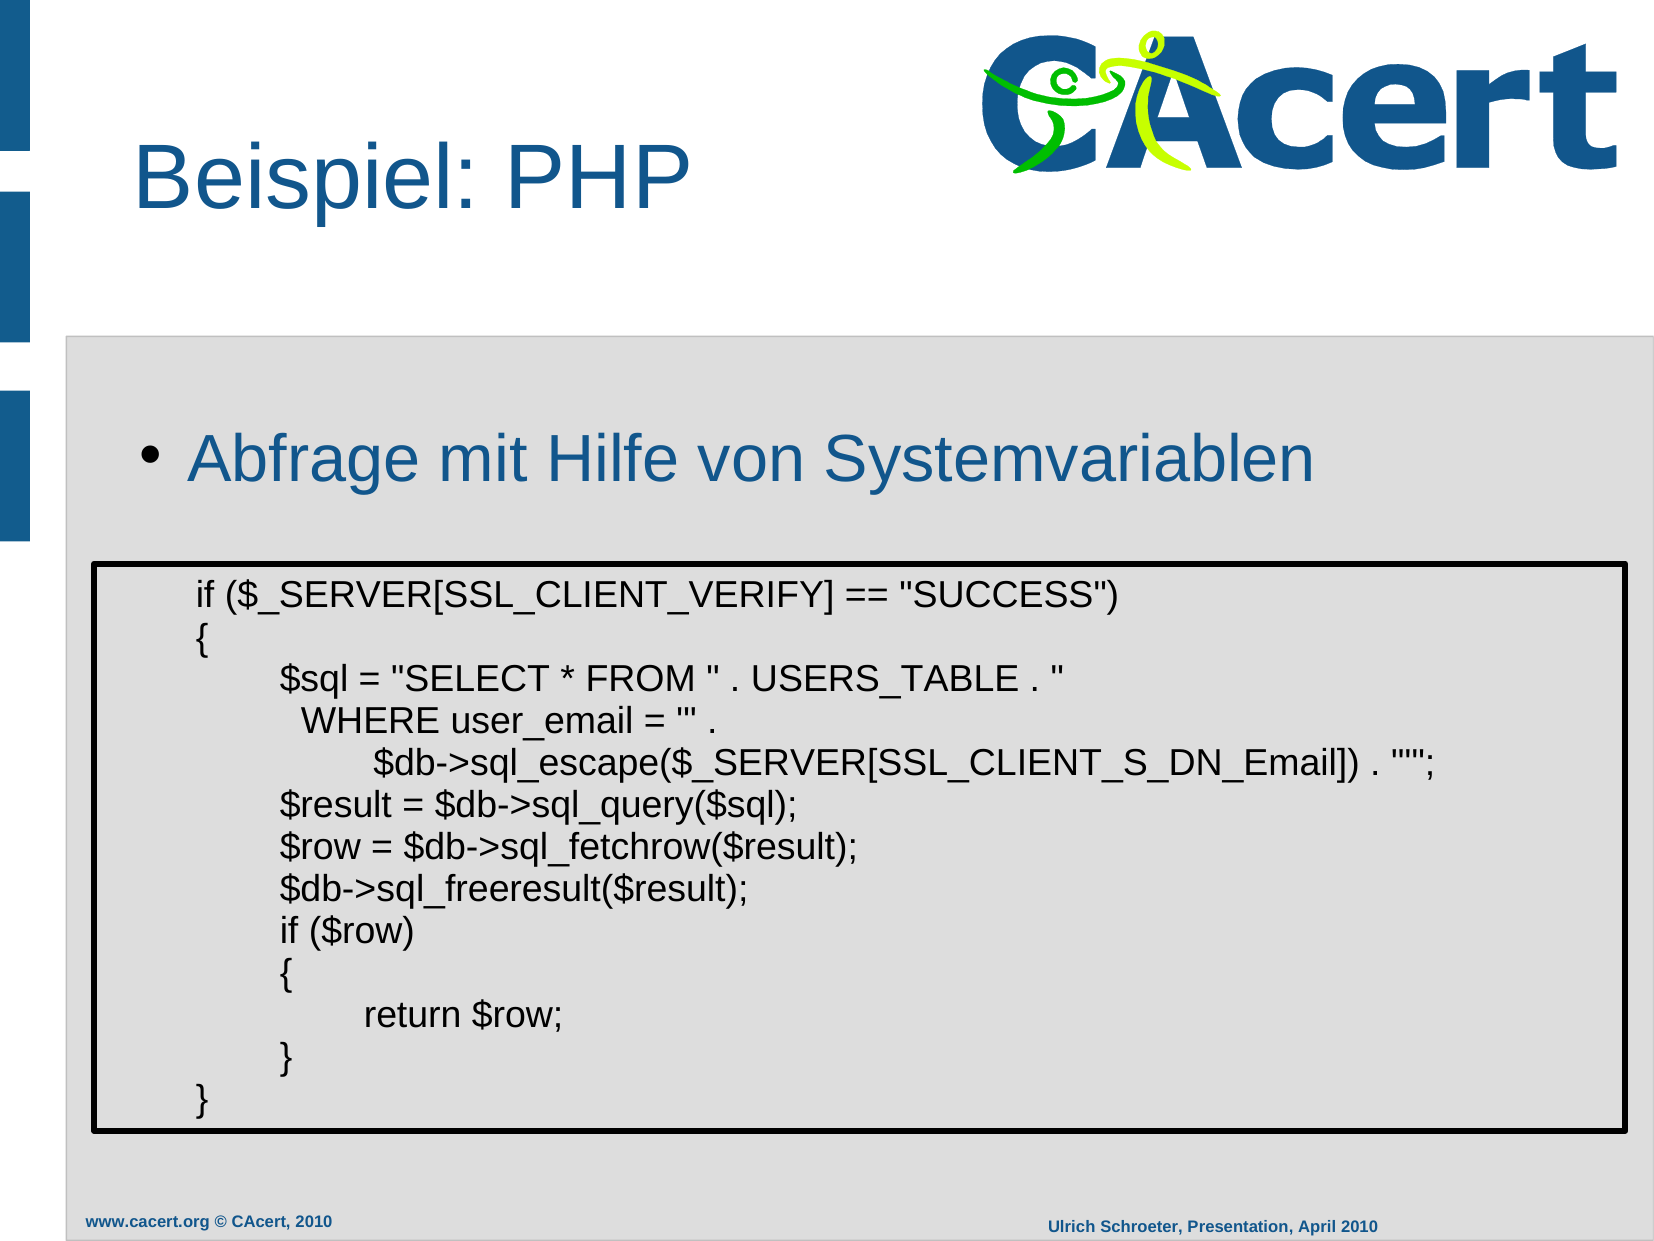

Beispiel: PHP
 Abfrage mit Hilfe von Systemvariablen
 if ($_SERVER[SSL_CLIENT_VERIFY] == "SUCCESS")
 {
 $sql = "SELECT * FROM " . USERS_TABLE . "
 WHERE user_email = '" .
 $db->sql_escape($_SERVER[SSL_CLIENT_S_DN_Email]) . "'";
 $result = $db->sql_query($sql);
 $row = $db->sql_fetchrow($result);
 $db->sql_freeresult($result);
 if ($row)
 {
 return $row;
 }
 }